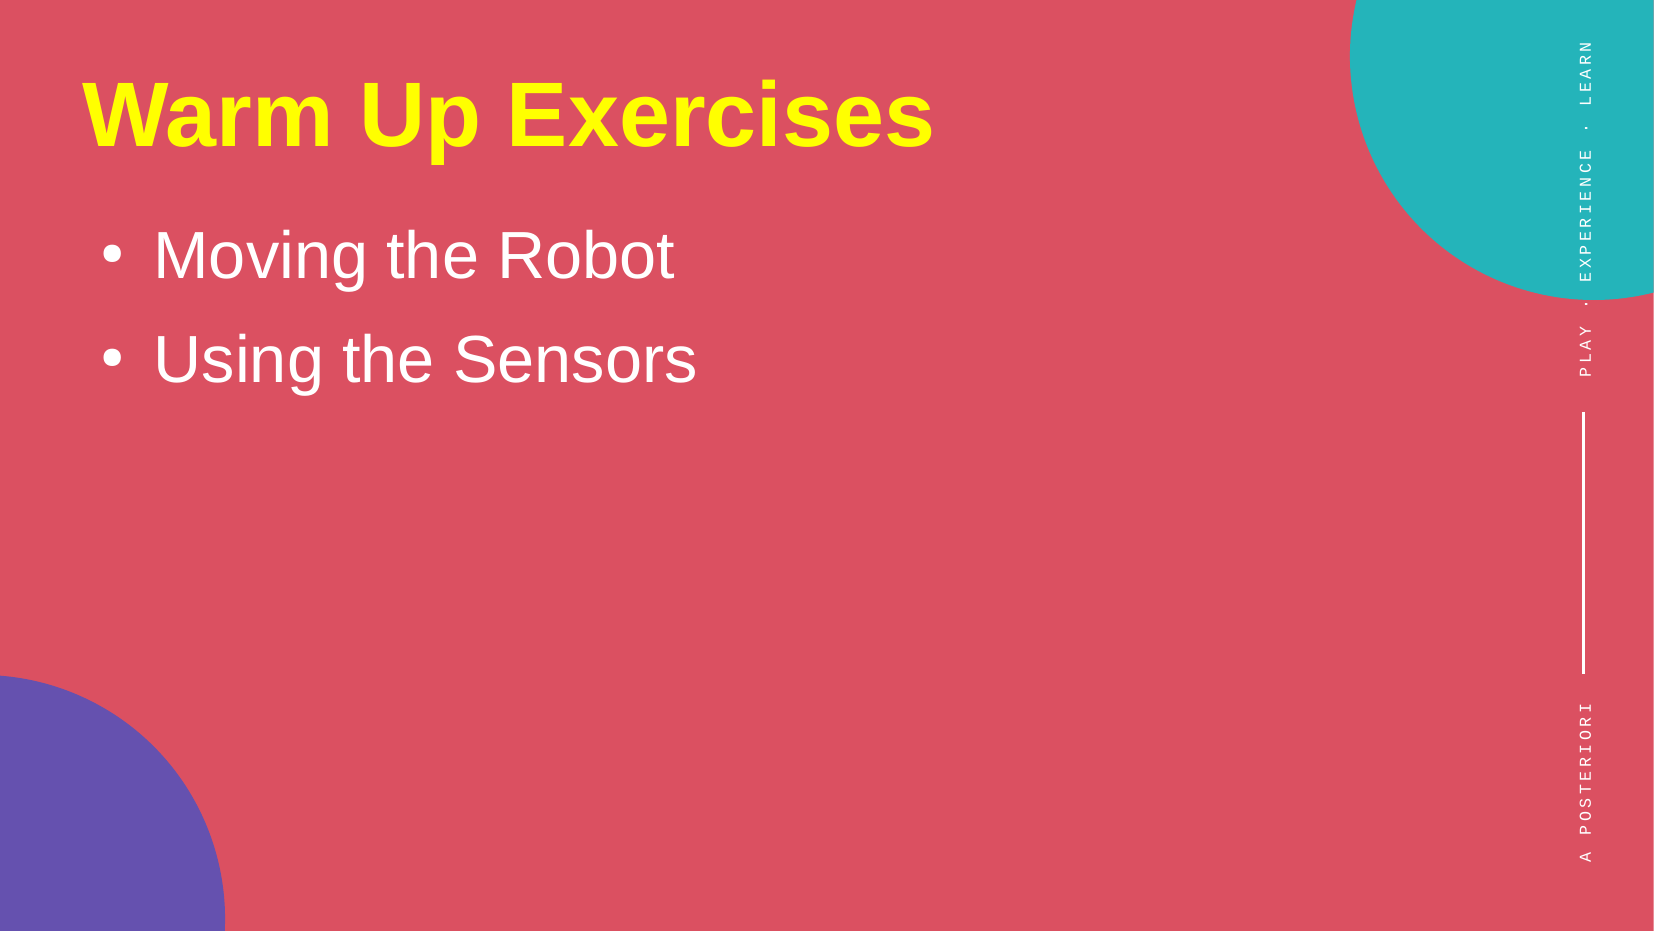

# Warm Up Exercises
Moving the Robot
Using the Sensors